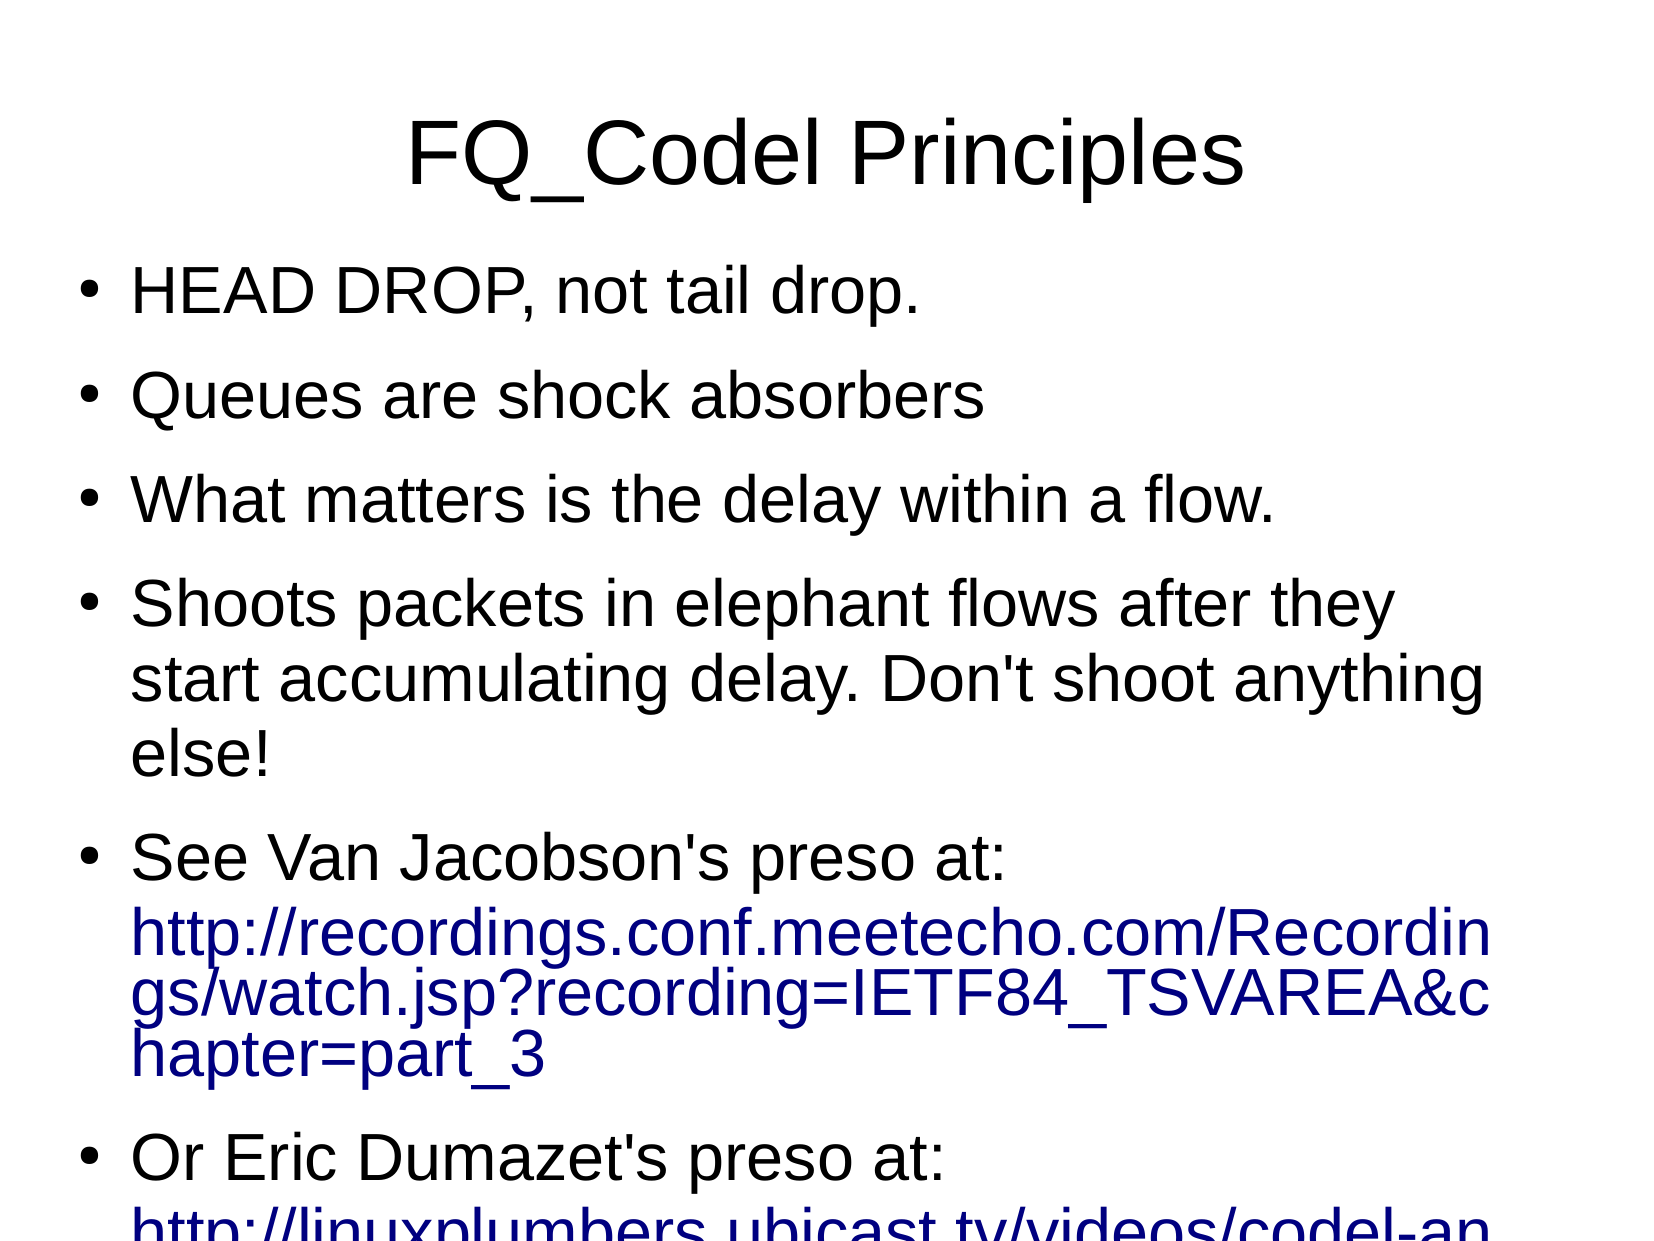

# FQ_Codel Principles
HEAD DROP, not tail drop.
Queues are shock absorbers
What matters is the delay within a flow.
Shoots packets in elephant flows after they start accumulating delay. Don't shoot anything else!
See Van Jacobson's preso at: http://recordings.conf.meetecho.com/Recordings/watch.jsp?recording=IETF84_TSVAREA&chapter=part_3
Or Eric Dumazet's preso at: http://linuxplumbers.ubicast.tv/videos/codel-and-fq_codel-fighting-the-delays/